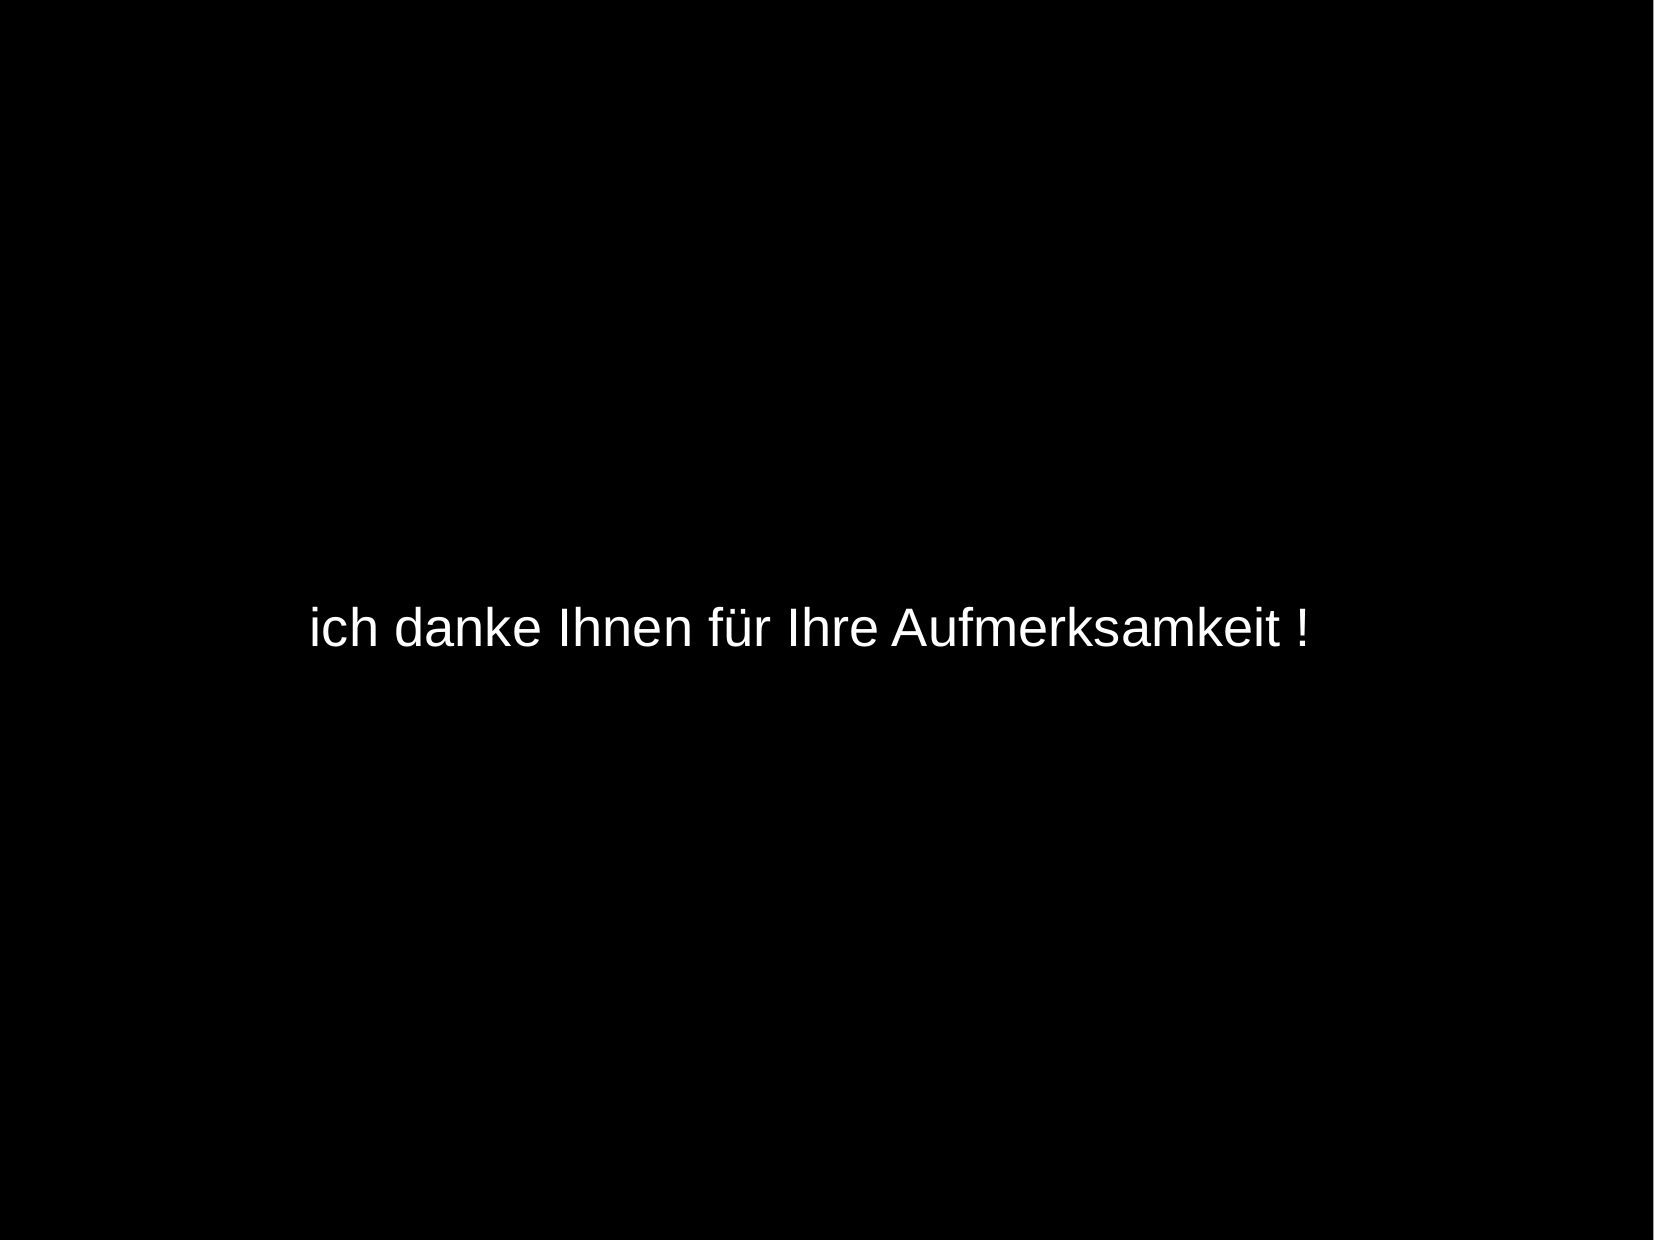

ich danke Ihnen für Ihre Aufmerksamkeit !